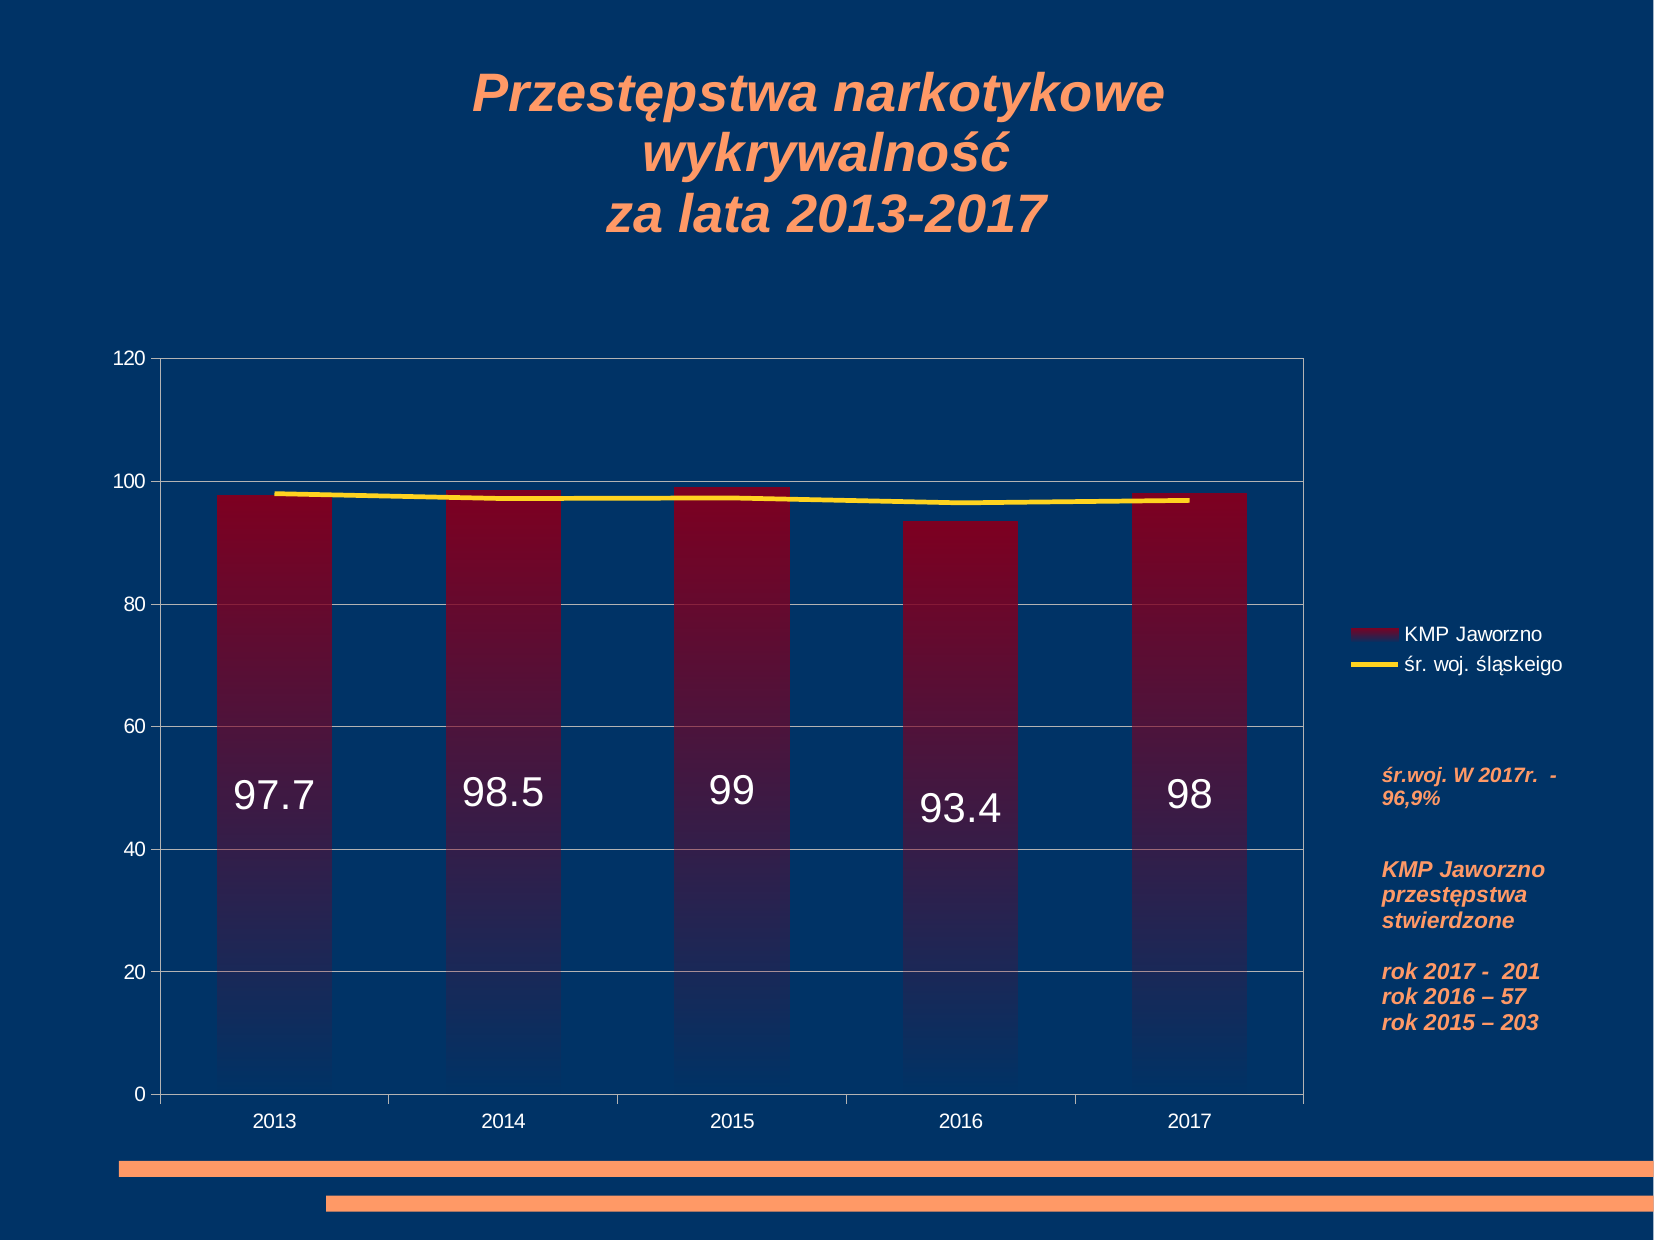

# Przestępstwa narkotykowe wykrywalność za lata 2013-2017
### Chart
| Category | KMP Jaworzno | śr. woj. śląskeigo |
|---|---|---|
| 2013 | 97.7 | 98.0 |
| 2014 | 98.5 | 97.2 |
| 2015 | 99.0 | 97.3 |
| 2016 | 93.4 | 96.5 |
| 2017 | 98.0 | 96.9 |
śr.woj. W 2017r. - 96,9%
KMP Jaworzno przestępstwa stwierdzone
rok 2017 - 201
rok 2016 – 57
rok 2015 – 203